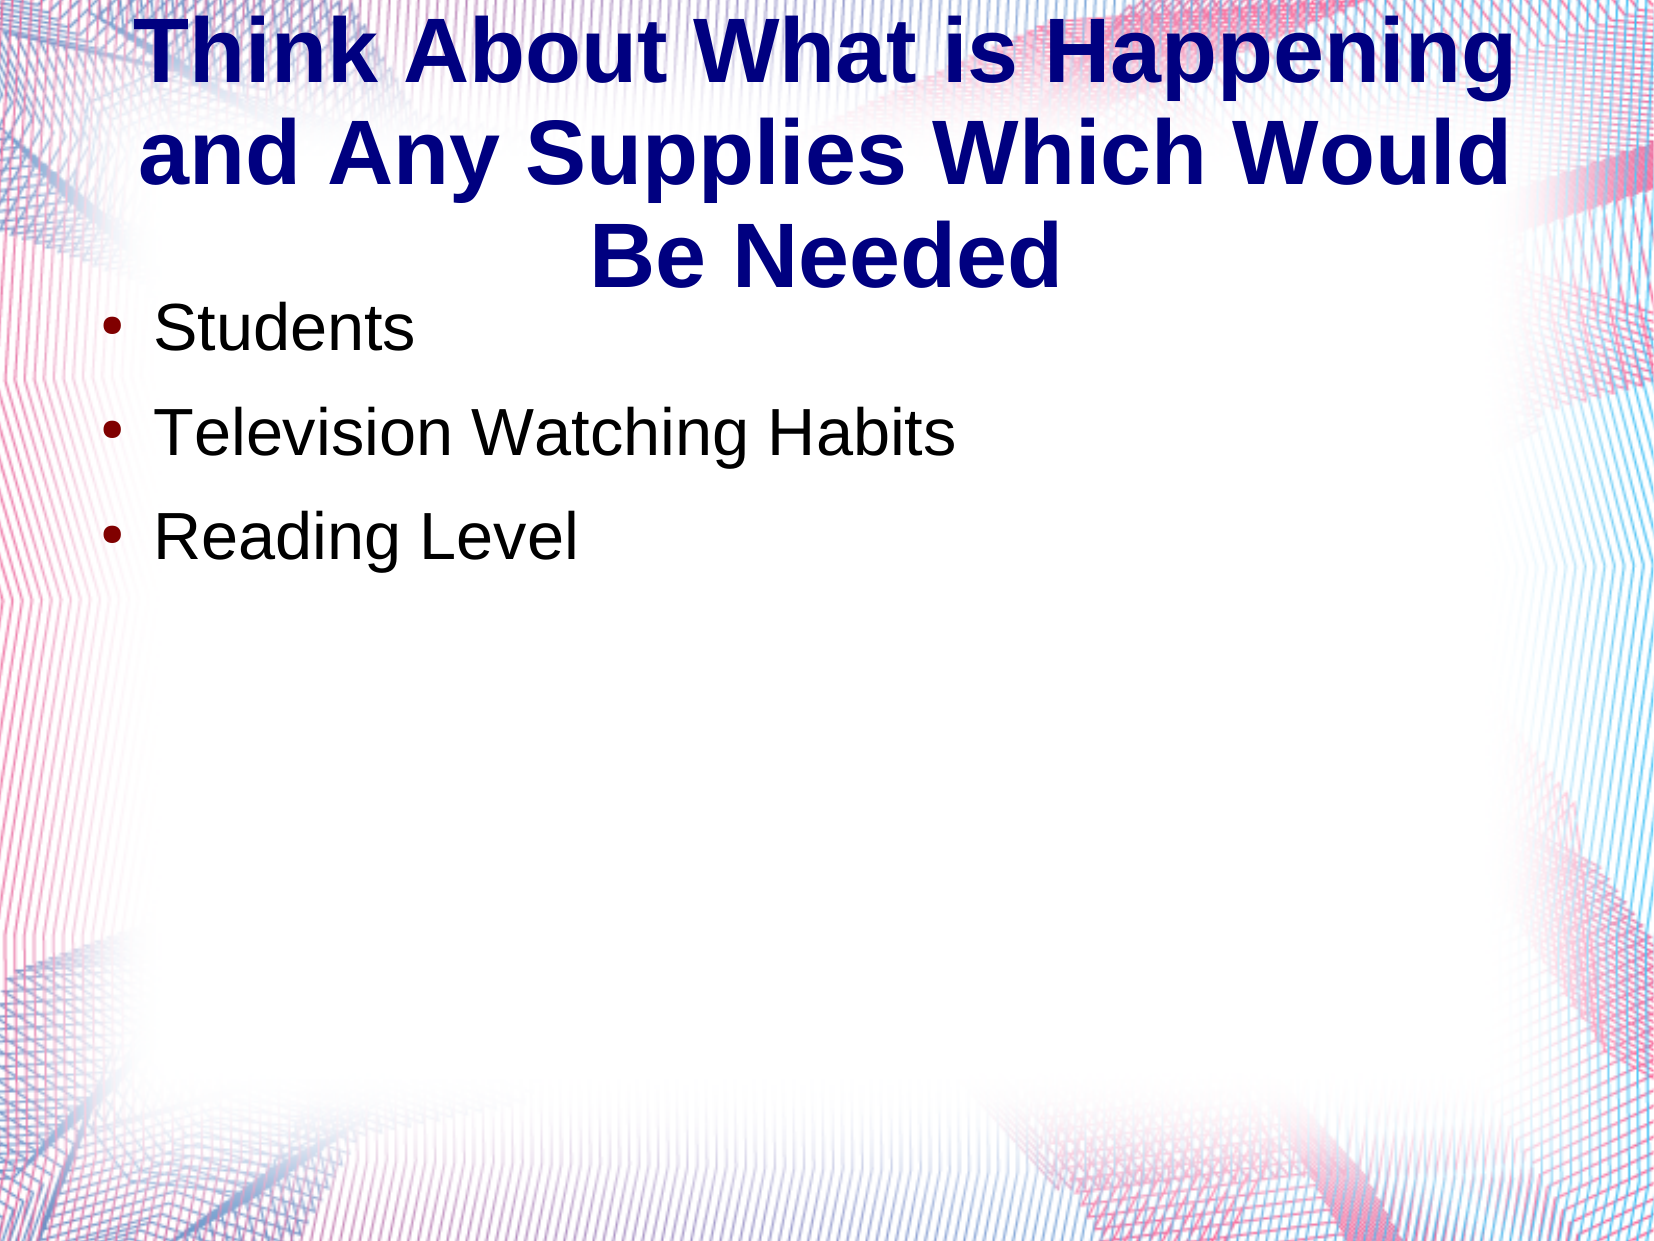

# Think About What is Happening and Any Supplies Which Would Be Needed
Students
Television Watching Habits
Reading Level